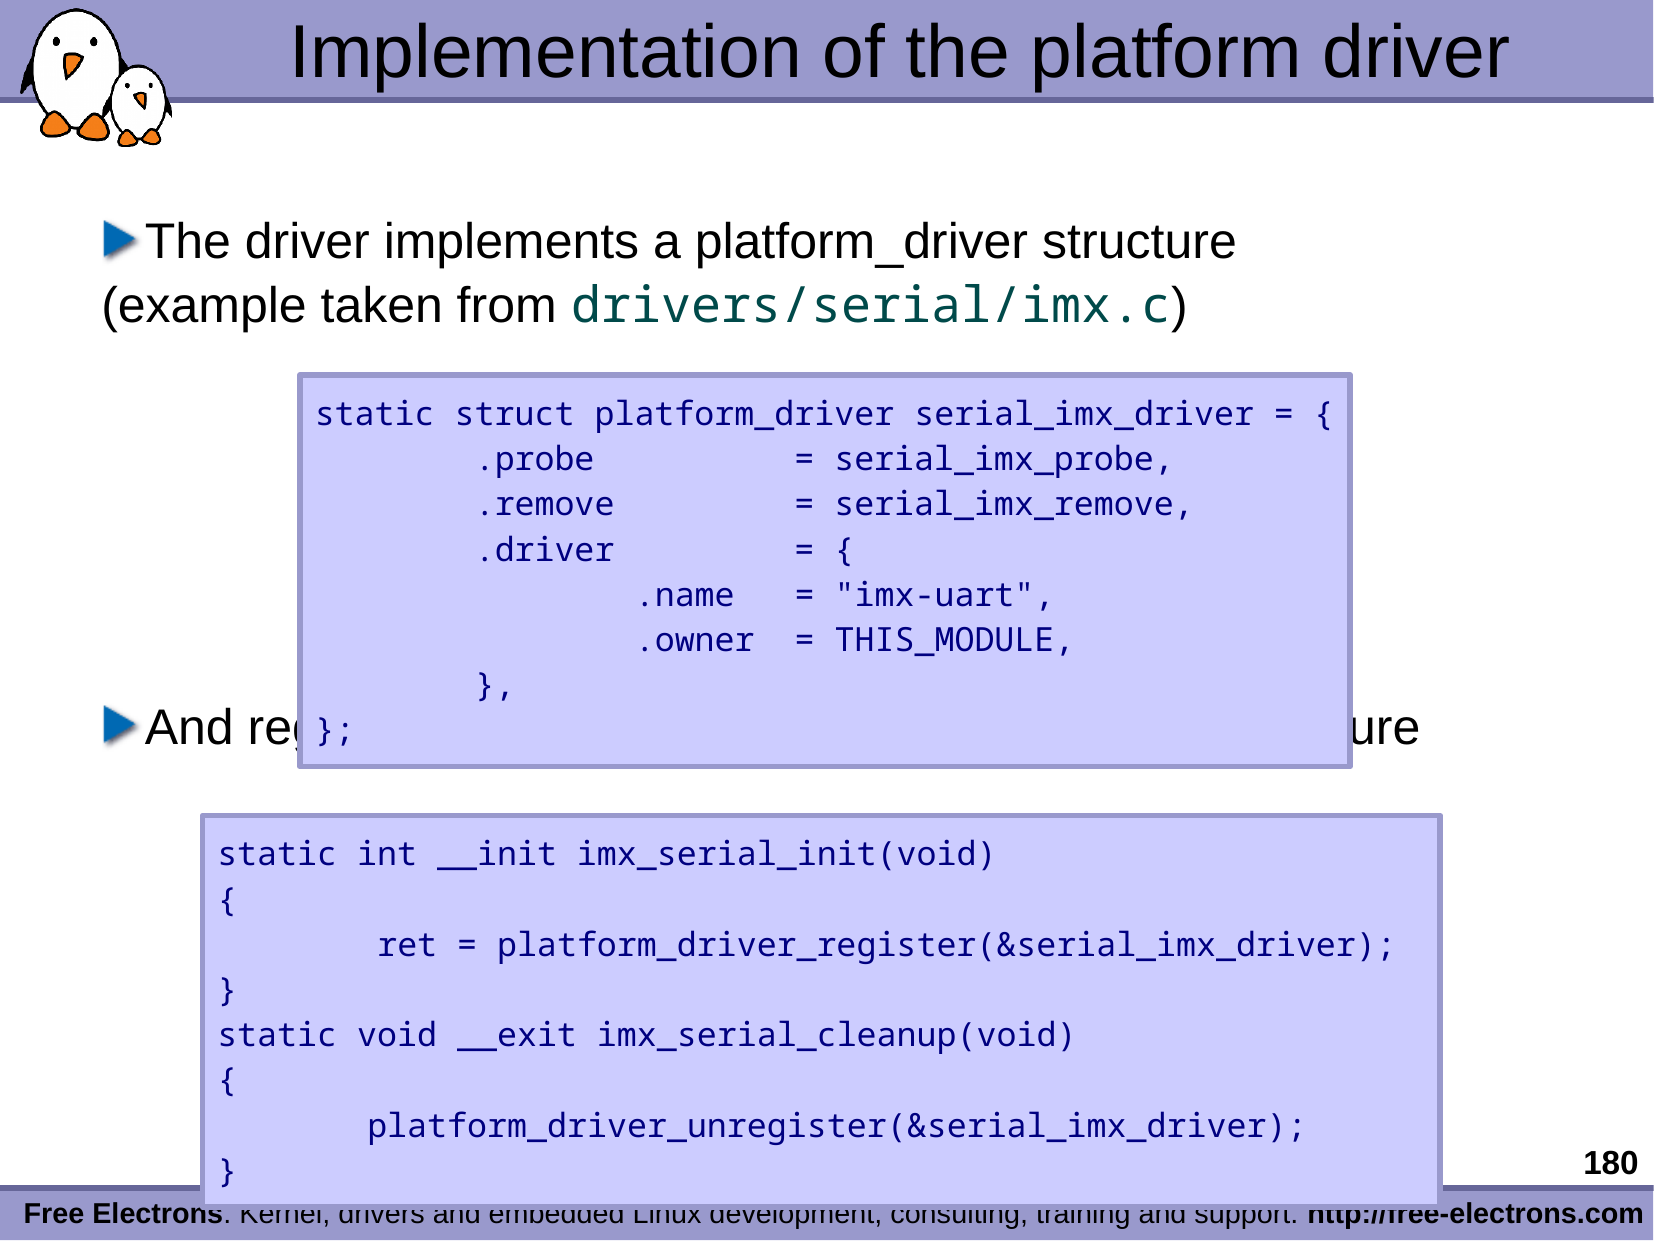

# Implementation of the platform driver
The driver implements a platform_driver structure
(example taken from drivers/serial/imx.c)
And registers its driver to the platform driver infrastructure
static struct platform_driver serial_imx_driver = {
 .probe = serial_imx_probe,
 .remove = serial_imx_remove,
 .driver = {
 .name = "imx-uart",
 .owner = THIS_MODULE,
 },
};
static int __init imx_serial_init(void)
{
 ret = platform_driver_register(&serial_imx_driver);
}
static void __exit imx_serial_cleanup(void)
{
		platform_driver_unregister(&serial_imx_driver);
}